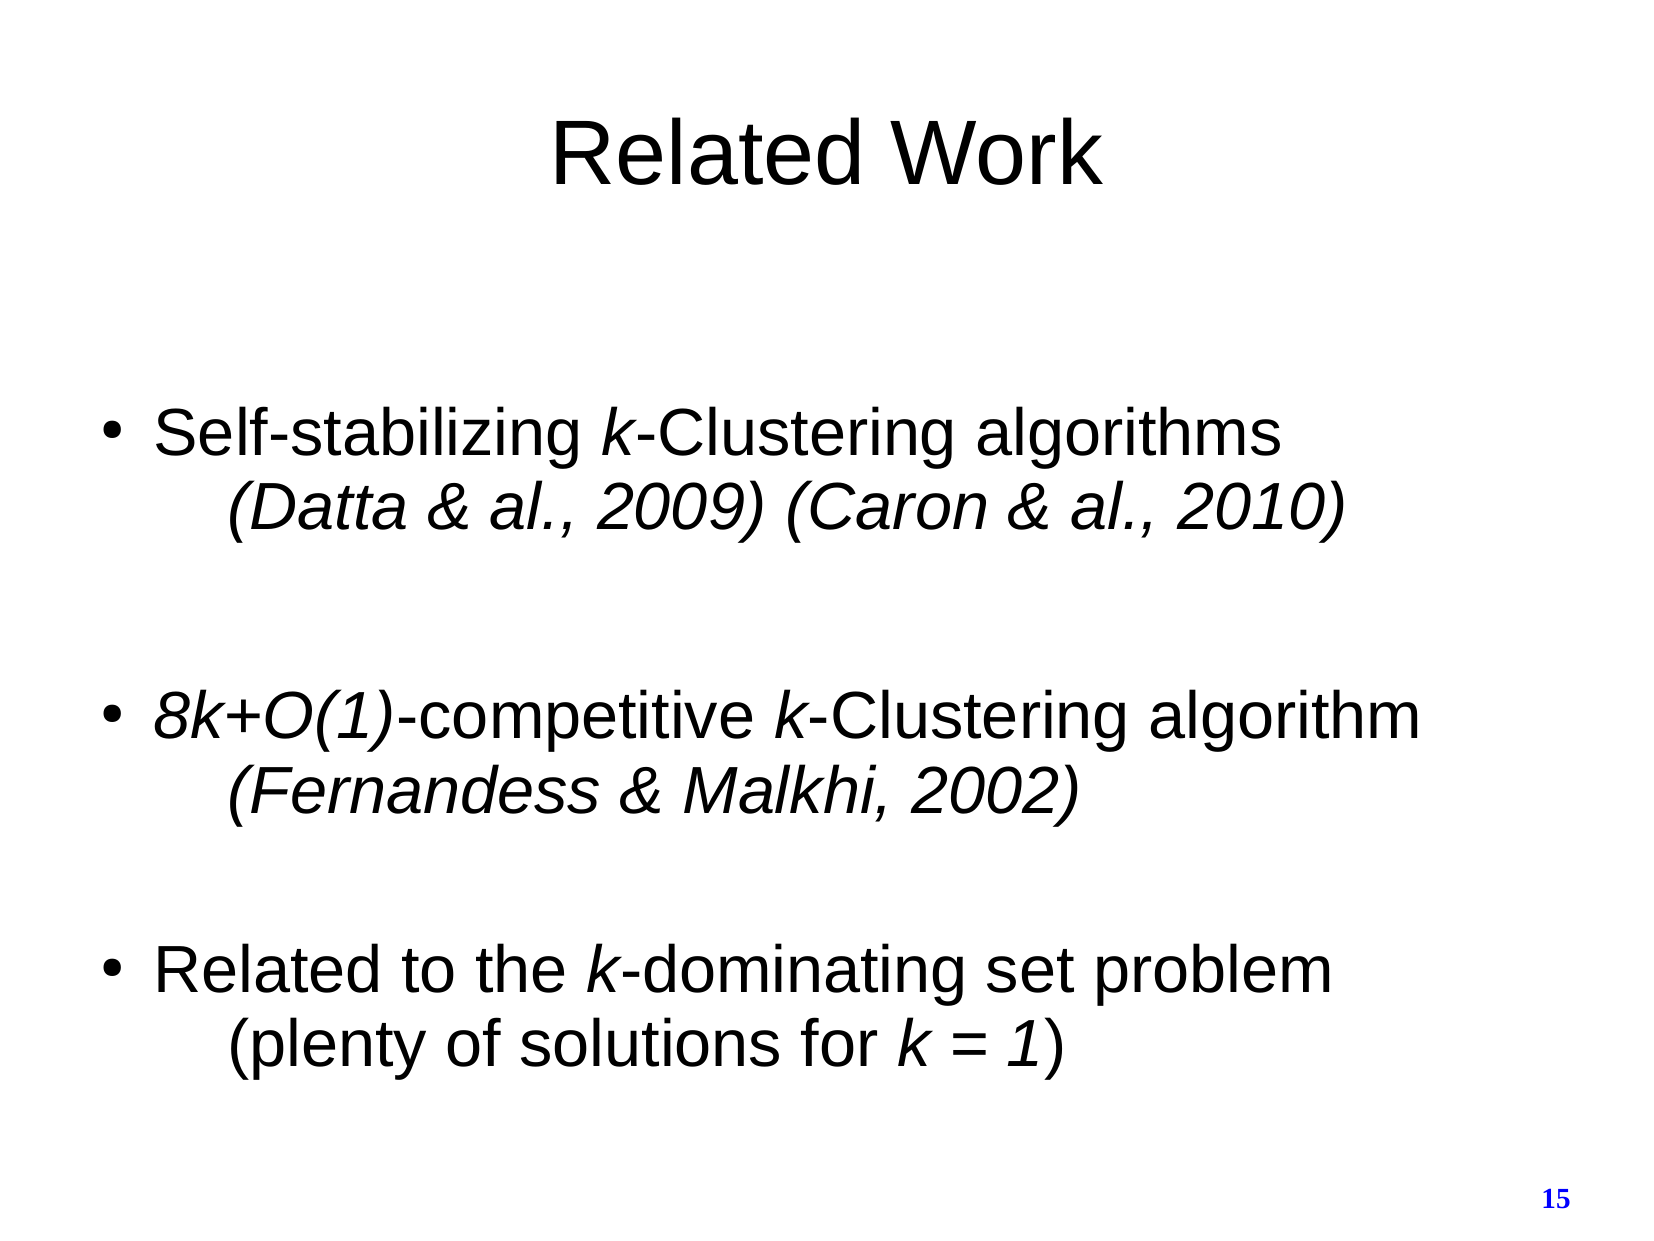

# Related Work
Self-stabilizing k-Clustering algorithms
	(Datta & al., 2009) (Caron & al., 2010)
8k+O(1)-competitive k-Clustering algorithm
	(Fernandess & Malkhi, 2002)
Related to the k-dominating set problem
	(plenty of solutions for k = 1)
15